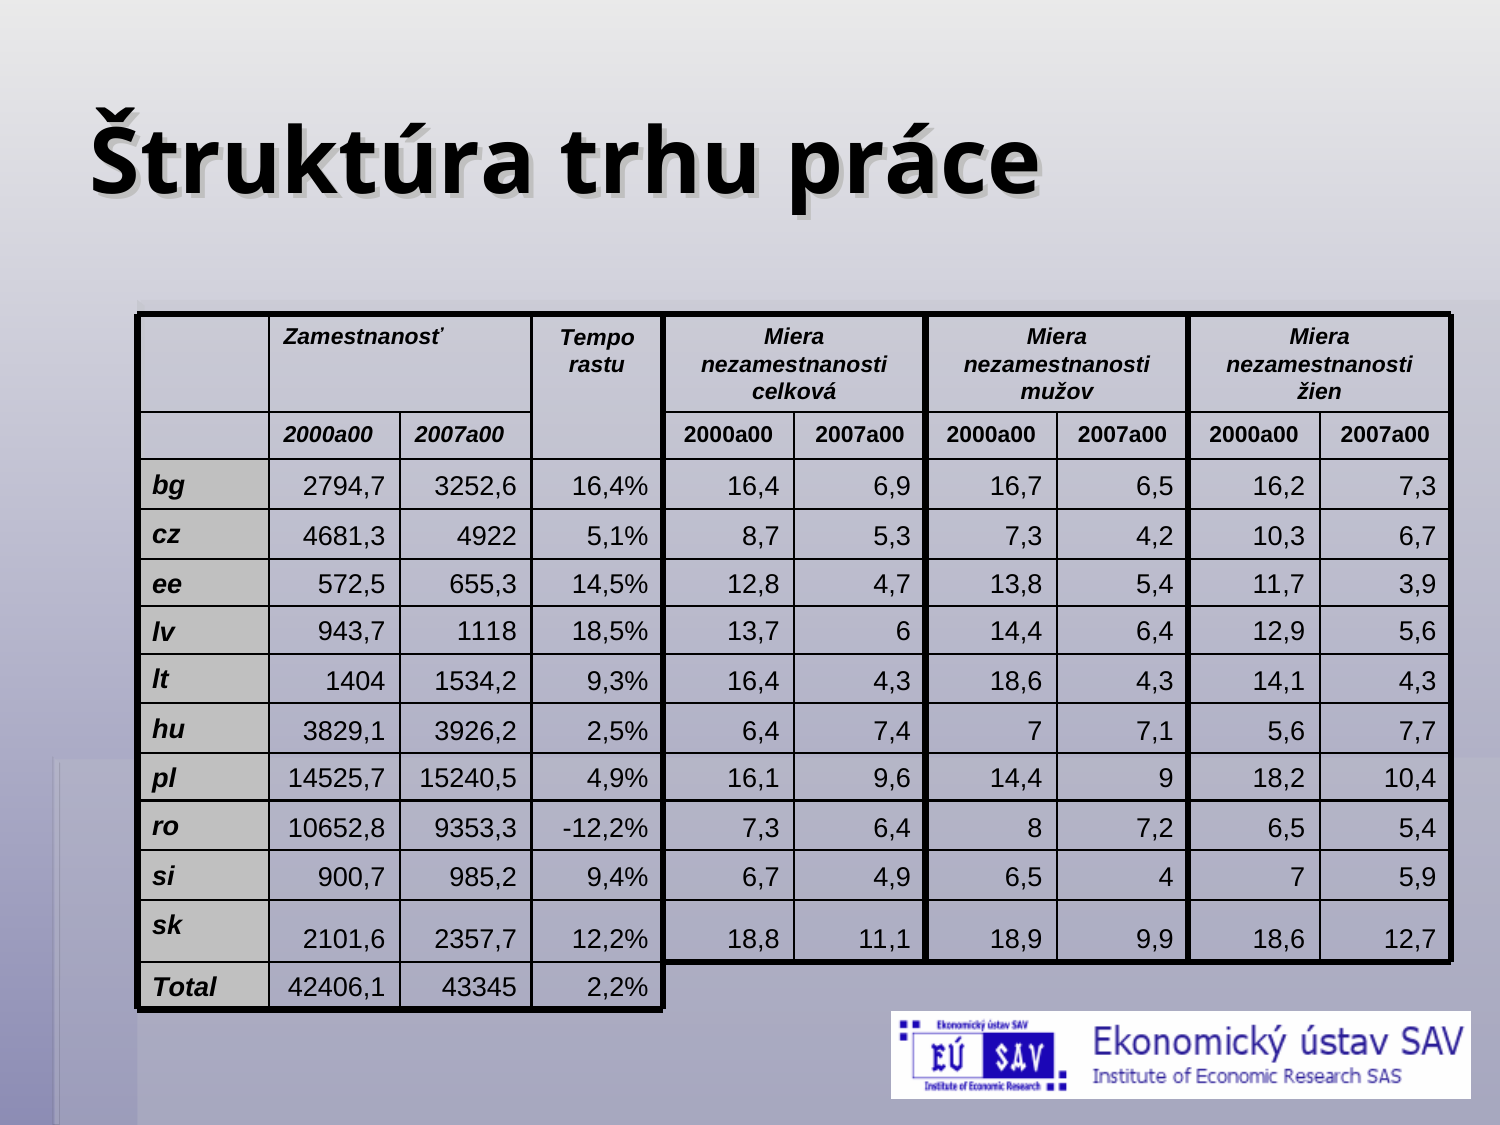

# Štruktúra trhu práce
Zamestnanosť
Tempo rastu
Miera nezamestnanosti celková
Miera nezamestnanosti mužov
Miera nezamestnanosti žien
2000a00
2007a00
2000a00
2007a00
2000a00
2007a00
2000a00
2007a00
bg
2794,7
3252,6
16,4%
16,4
6,9
16,7
6,5
16,2
7,3
cz
4681,3
4922
5,1%
8,7
5,3
7,3
4,2
10,3
6,7
ee
572,5
655,3
14,5%
12,8
4,7
13,8
5,4
11,7
3,9
lv
943,7
1118
18,5%
13,7
6
14,4
6,4
12,9
5,6
lt
1404
1534,2
9,3%
16,4
4,3
18,6
4,3
14,1
4,3
hu
3829,1
3926,2
2,5%
6,4
7,4
7
7,1
5,6
7,7
pl
14525,7
15240,5
4,9%
16,1
9,6
14,4
9
18,2
10,4
ro
10652,8
9353,3
-12,2%
7,3
6,4
8
7,2
6,5
5,4
si
900,7
985,2
9,4%
6,7
4,9
6,5
4
7
5,9
sk
2101,6
2357,7
12,2%
18,8
11,1
18,9
9,9
18,6
12,7
Total
42406,1
43345
2,2%